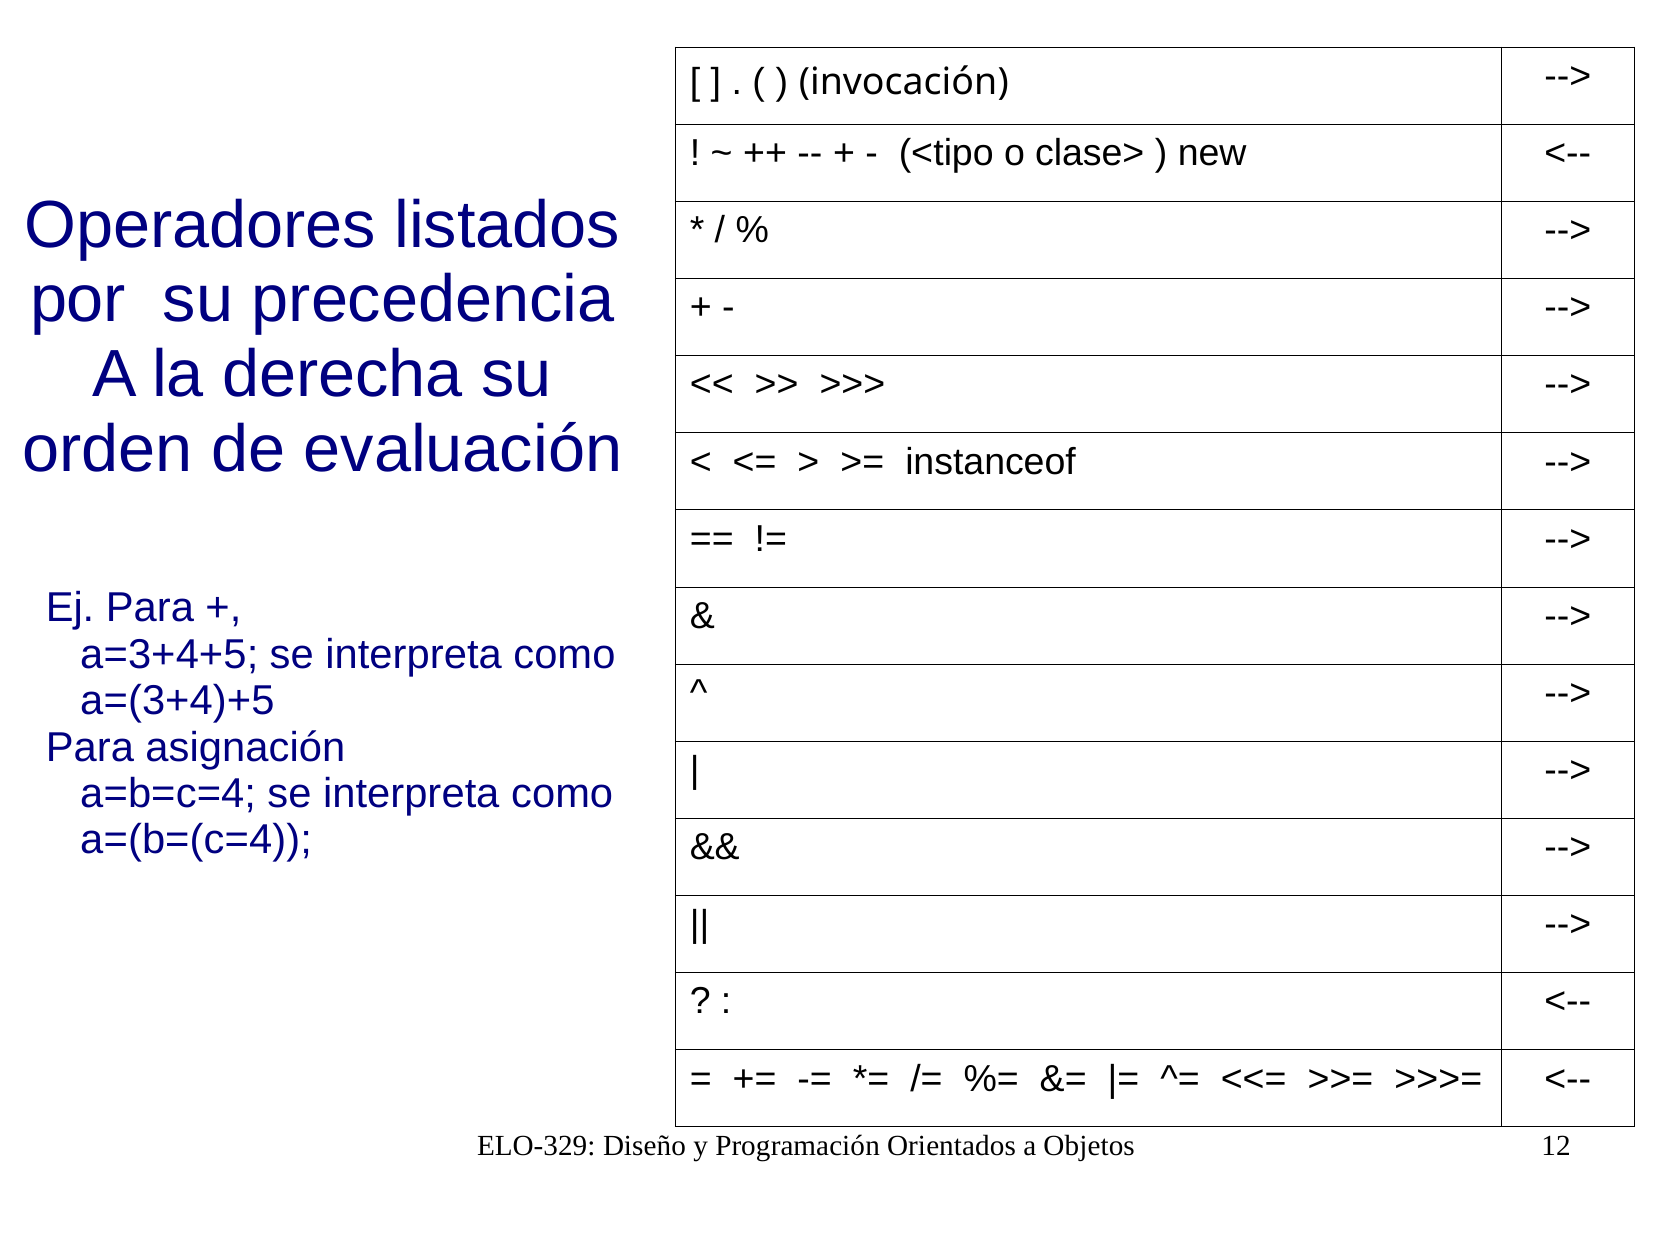

| [ ] . ( ) (invocación) | --> |
| --- | --- |
| ! ~ ++ -- + - (<tipo o clase> ) new | <-- |
| \* / % | --> |
| + - | --> |
| << >> >>> | --> |
| < <= > >= instanceof | --> |
| == != | --> |
| & | --> |
| ^ | --> |
| | | --> |
| && | --> |
| || | --> |
| ? : | <-- |
| = += -= \*= /= %= &= |= ^= <<= >>= >>>= | <-- |
# Operadores listados por su precedencia A la derecha su orden de evaluación
Ej. Para +,
 a=3+4+5; se interpreta como
 a=(3+4)+5
Para asignación
 a=b=c=4; se interpreta como
 a=(b=(c=4));
12